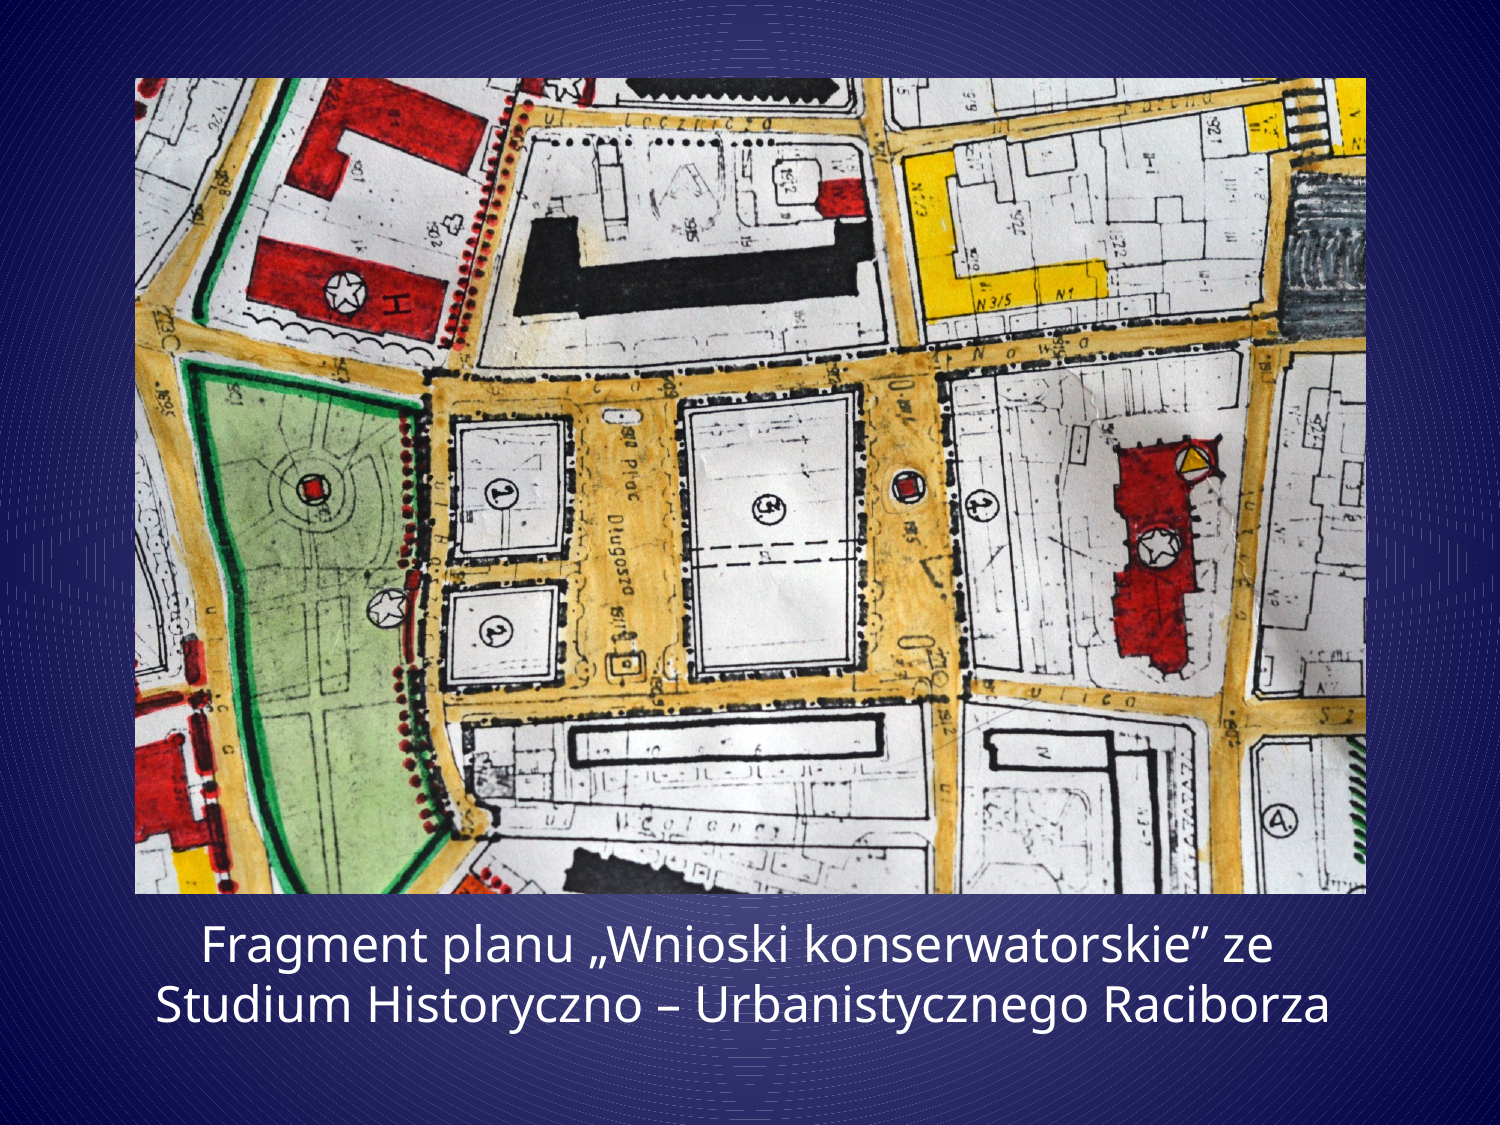

# Fragment planu „Wnioski konserwatorskie” ze Studium Historyczno – Urbanistycznego Raciborza